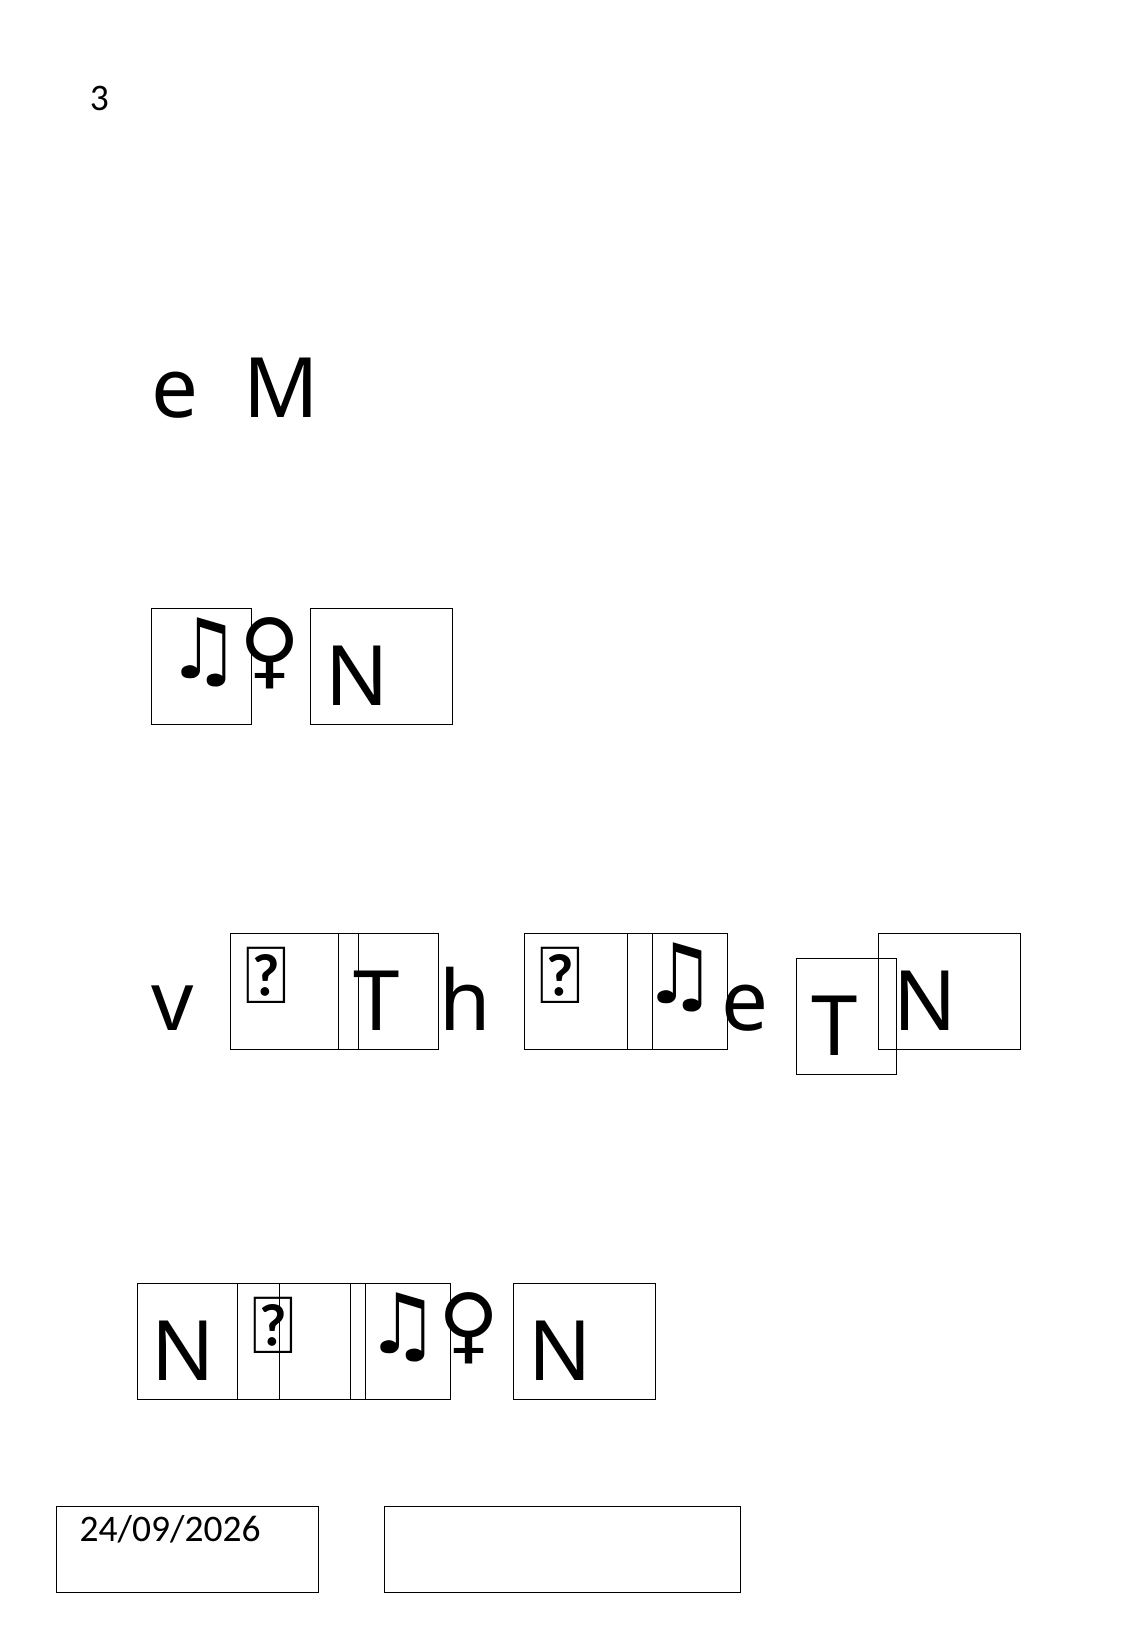

3
e
M
♫
♀
N
v
h
e

T

♫
N
T
N

♫
♀
N